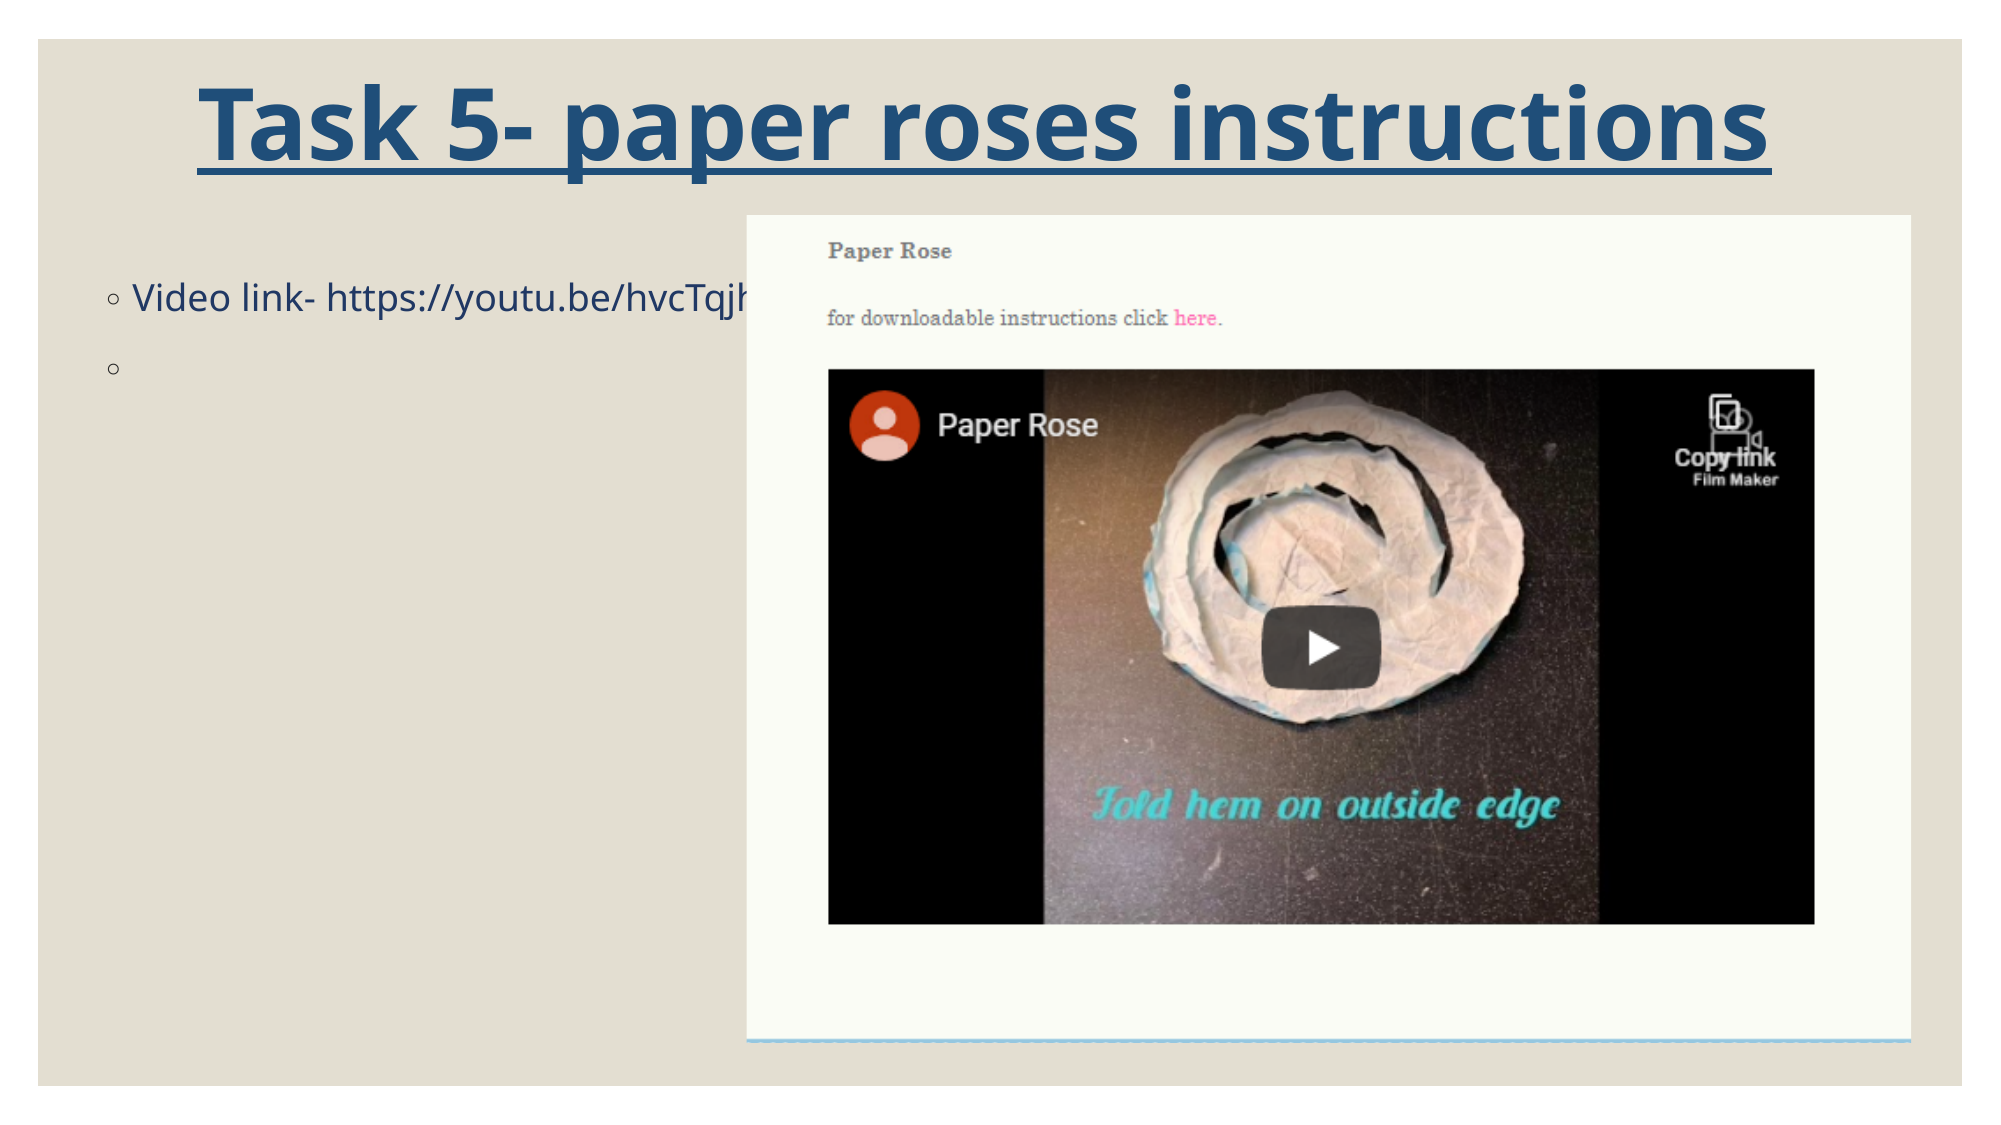

# Task 5- paper roses instructions
Video link- https://youtu.be/hvcTqjhAJS4